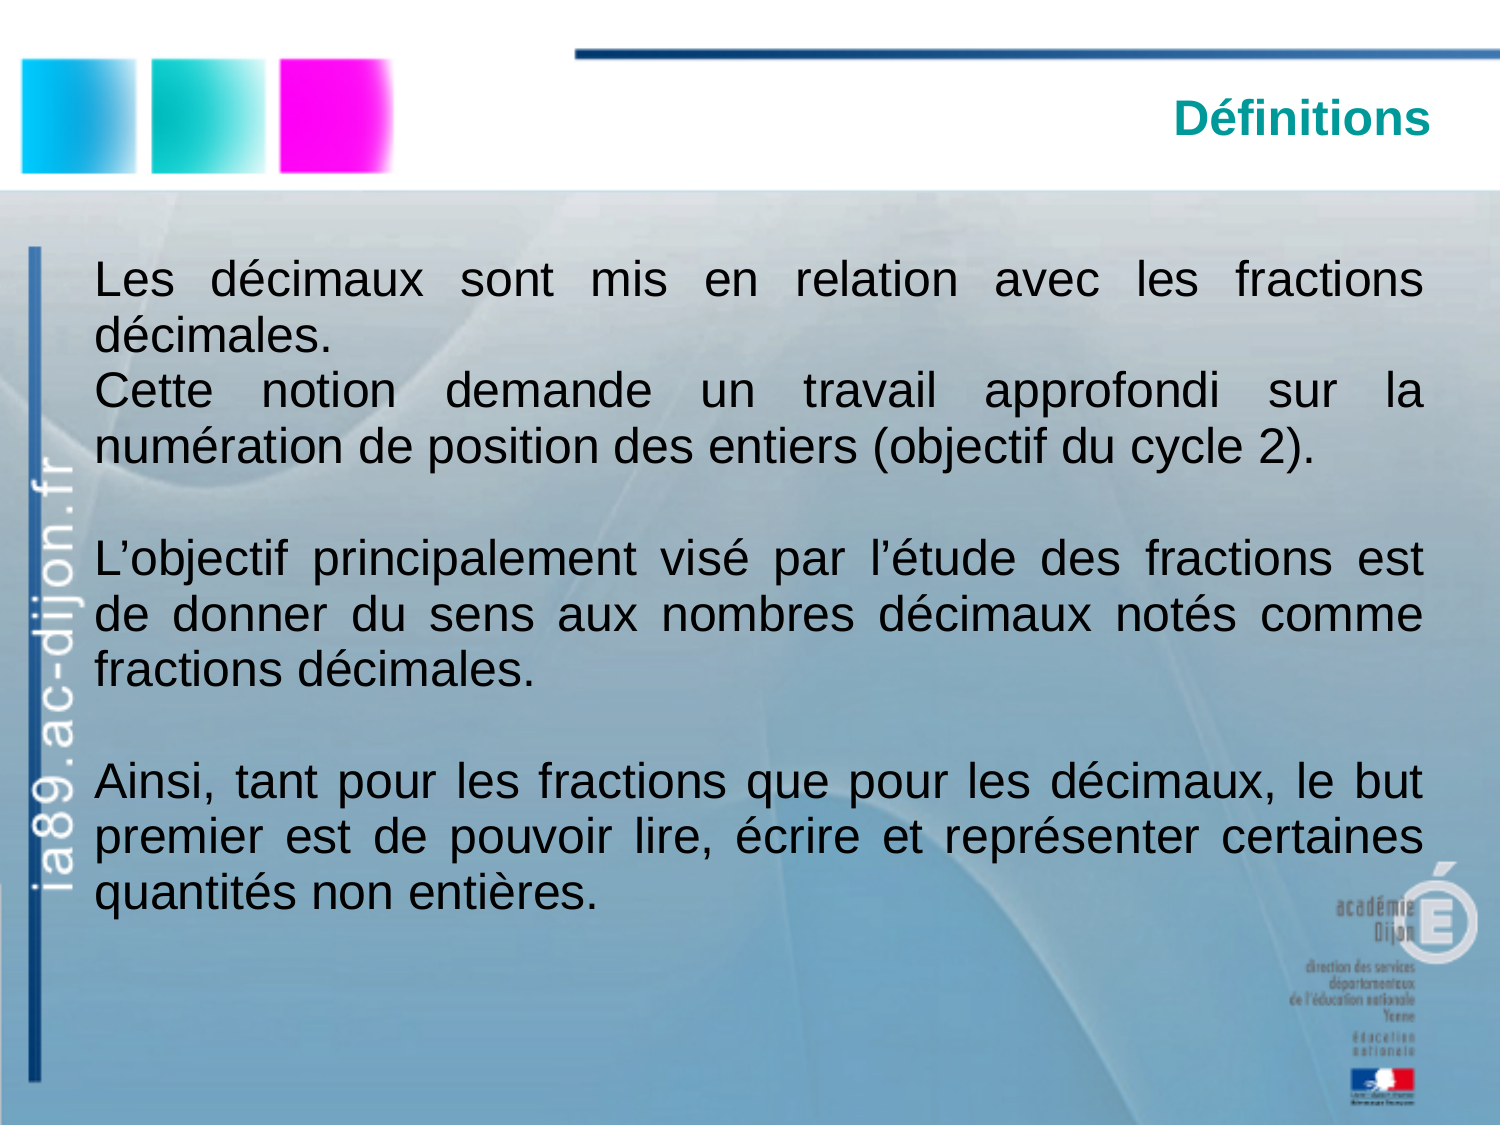

# Définitions
Les décimaux sont mis en relation avec les fractions décimales.
Cette notion demande un travail approfondi sur la numération de position des entiers (objectif du cycle 2).
L’objectif principalement visé par l’étude des fractions est de donner du sens aux nombres décimaux notés comme fractions décimales.
Ainsi, tant pour les fractions que pour les décimaux, le but premier est de pouvoir lire, écrire et représenter certaines quantités non entières.